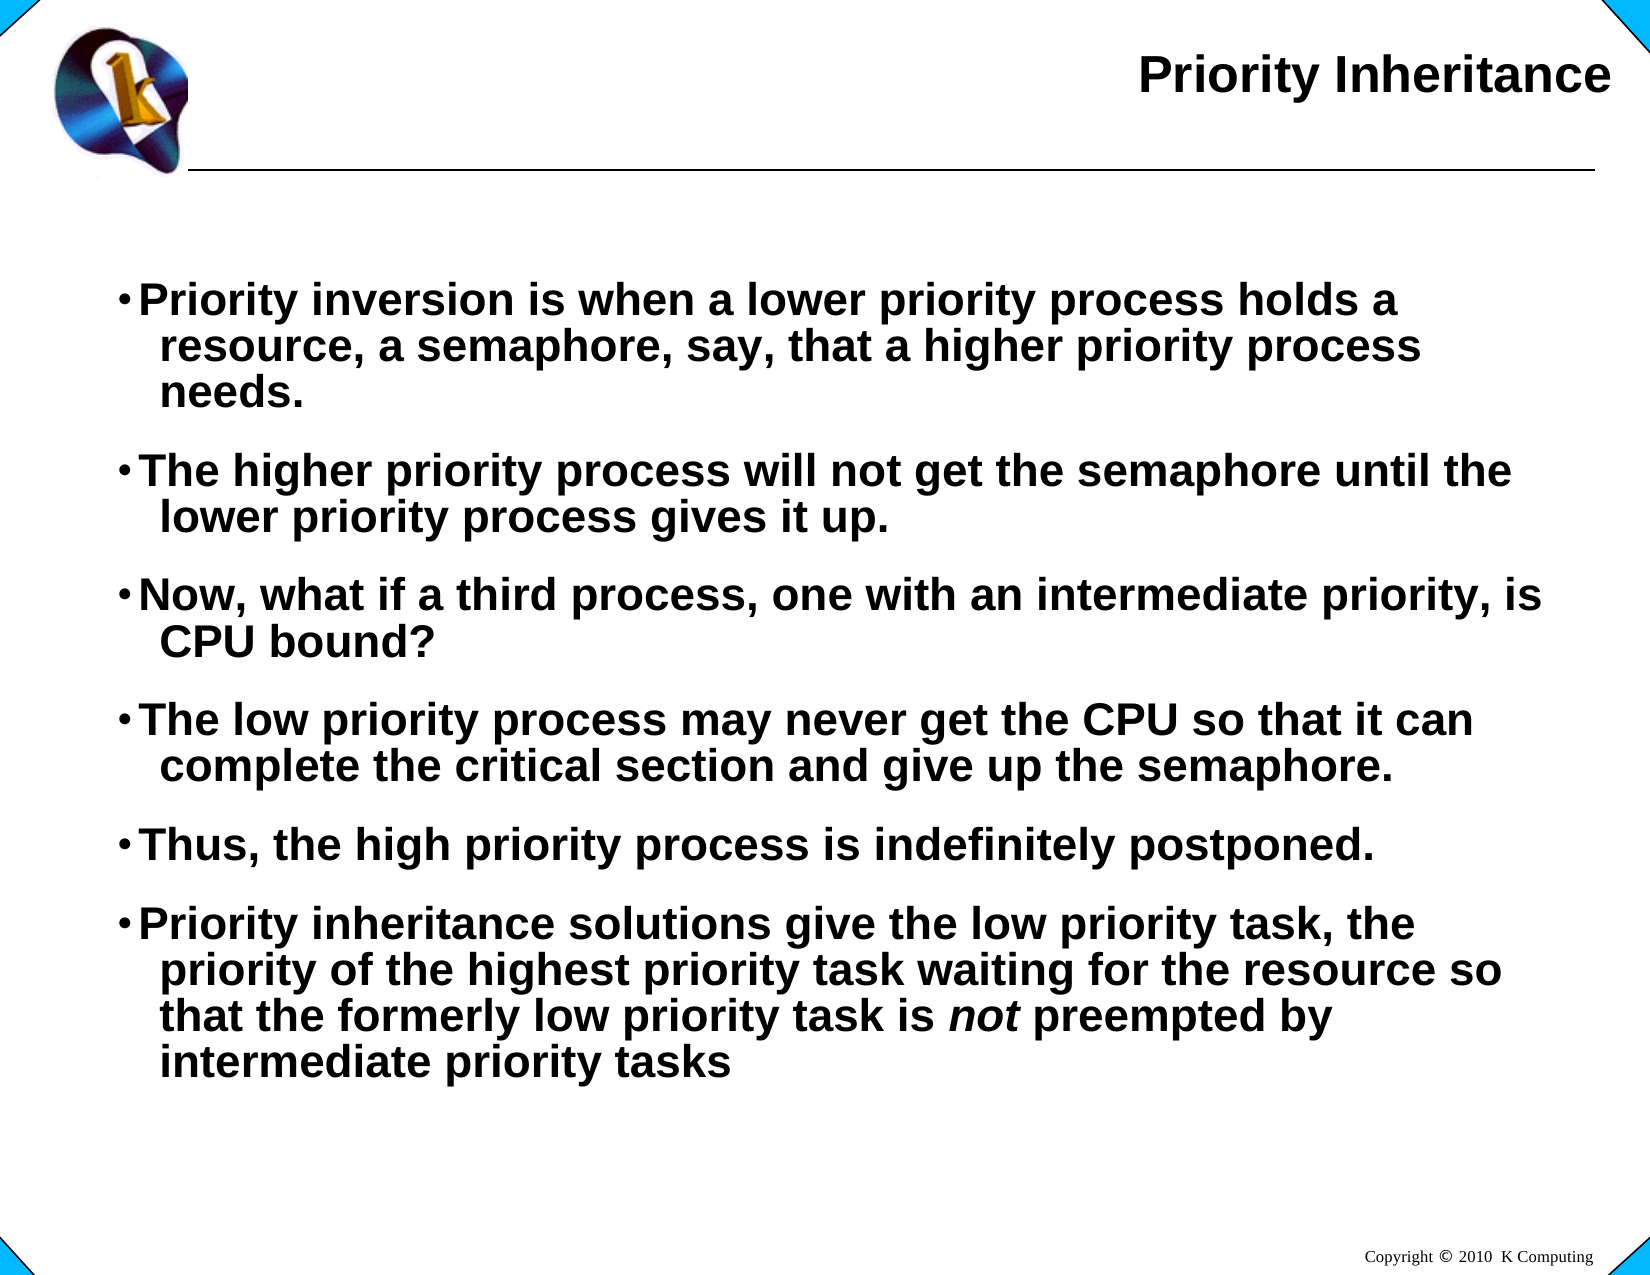

# Priority Inheritance
Priority inversion is when a lower priority process holds a resource, a semaphore, say, that a higher priority process needs.
The higher priority process will not get the semaphore until the lower priority process gives it up.
Now, what if a third process, one with an intermediate priority, is CPU bound?
The low priority process may never get the CPU so that it can complete the critical section and give up the semaphore.
Thus, the high priority process is indefinitely postponed.
Priority inheritance solutions give the low priority task, the priority of the highest priority task waiting for the resource so that the formerly low priority task is not preempted by intermediate priority tasks